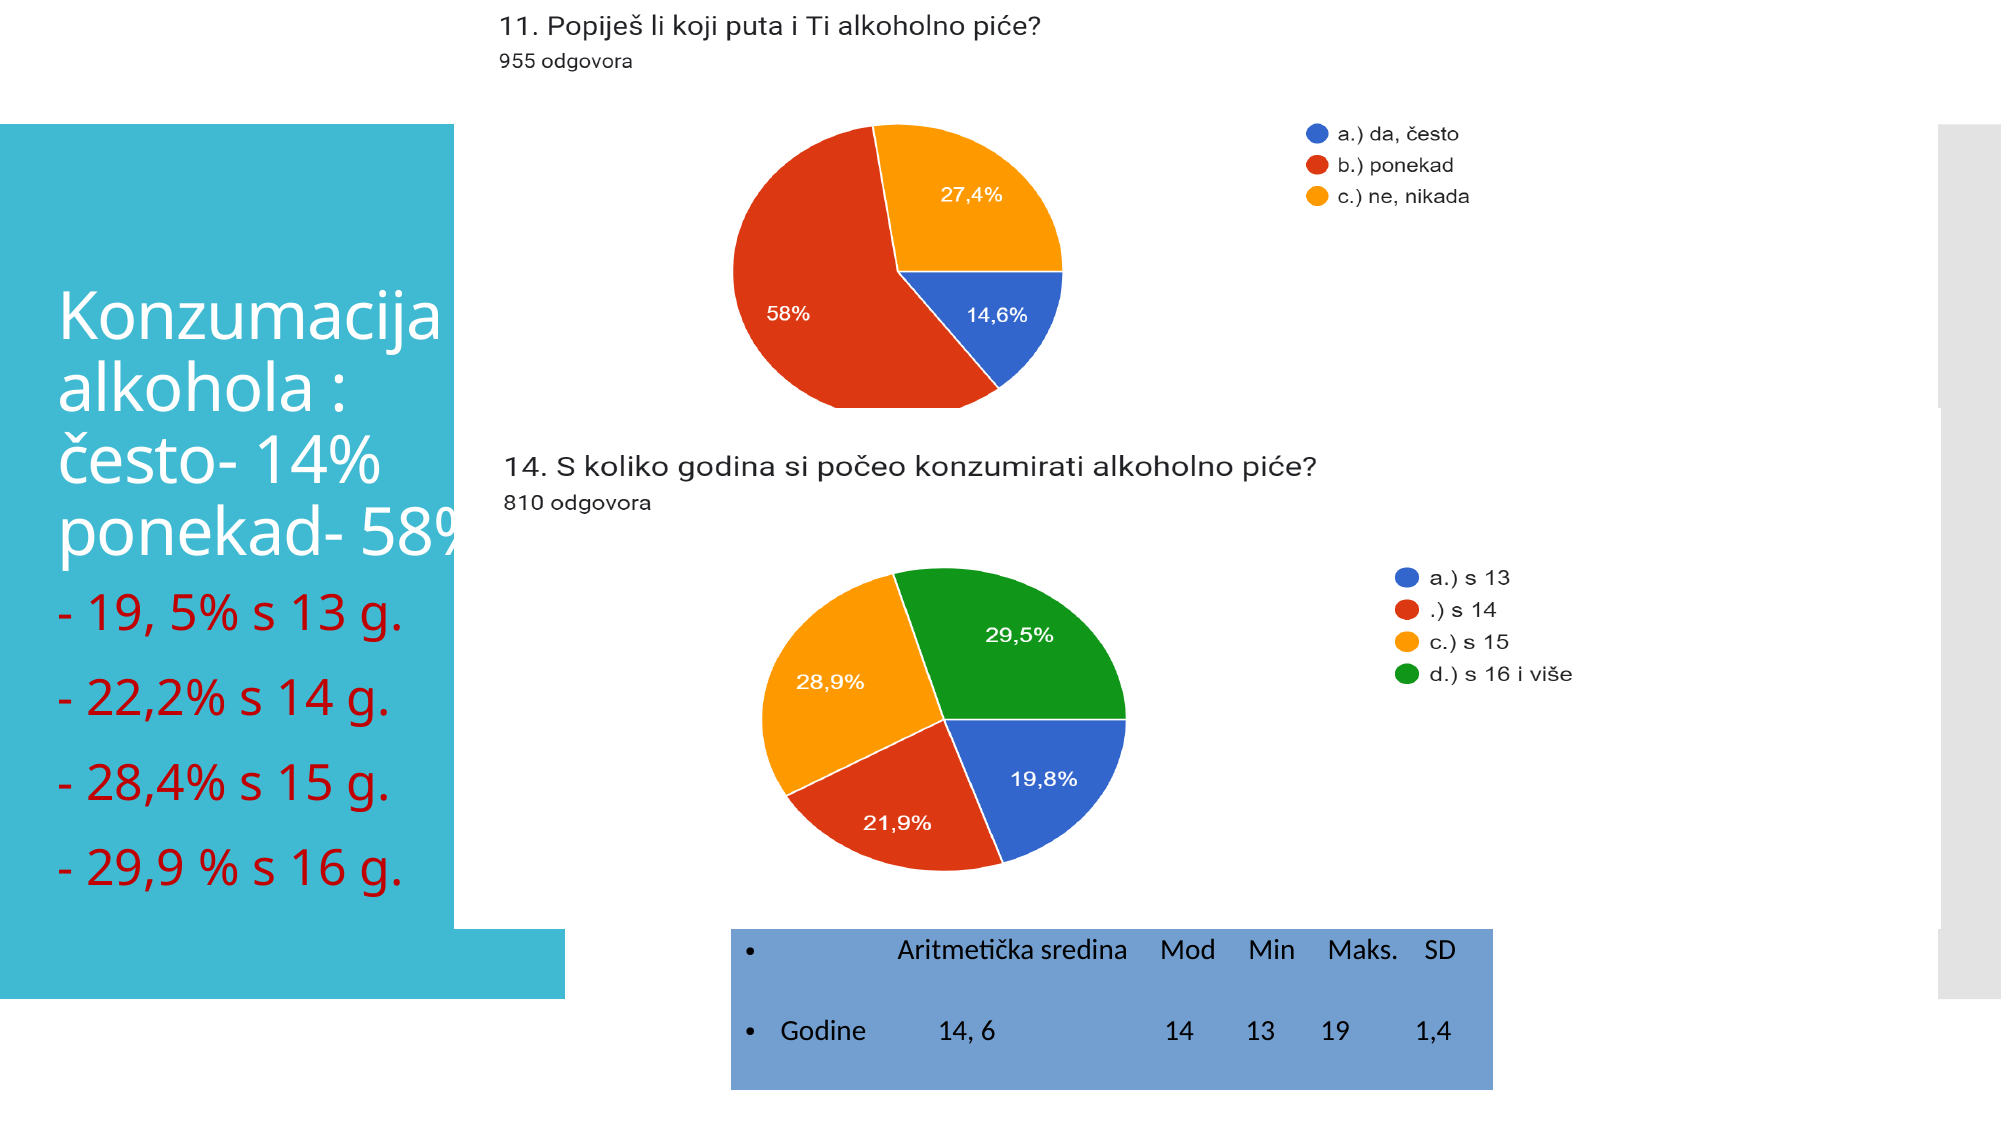

# Konzumacija alkohola : često- 14% ponekad- 58%
- 19, 5% s 13 g.
- 22,2% s 14 g.
- 28,4% s 15 g.
- 29,9 % s 16 g.
| Aritmetička sredina Mod Min Maks. SD |
| --- |
| Godine 14, 6 14 13 19 1,4 |